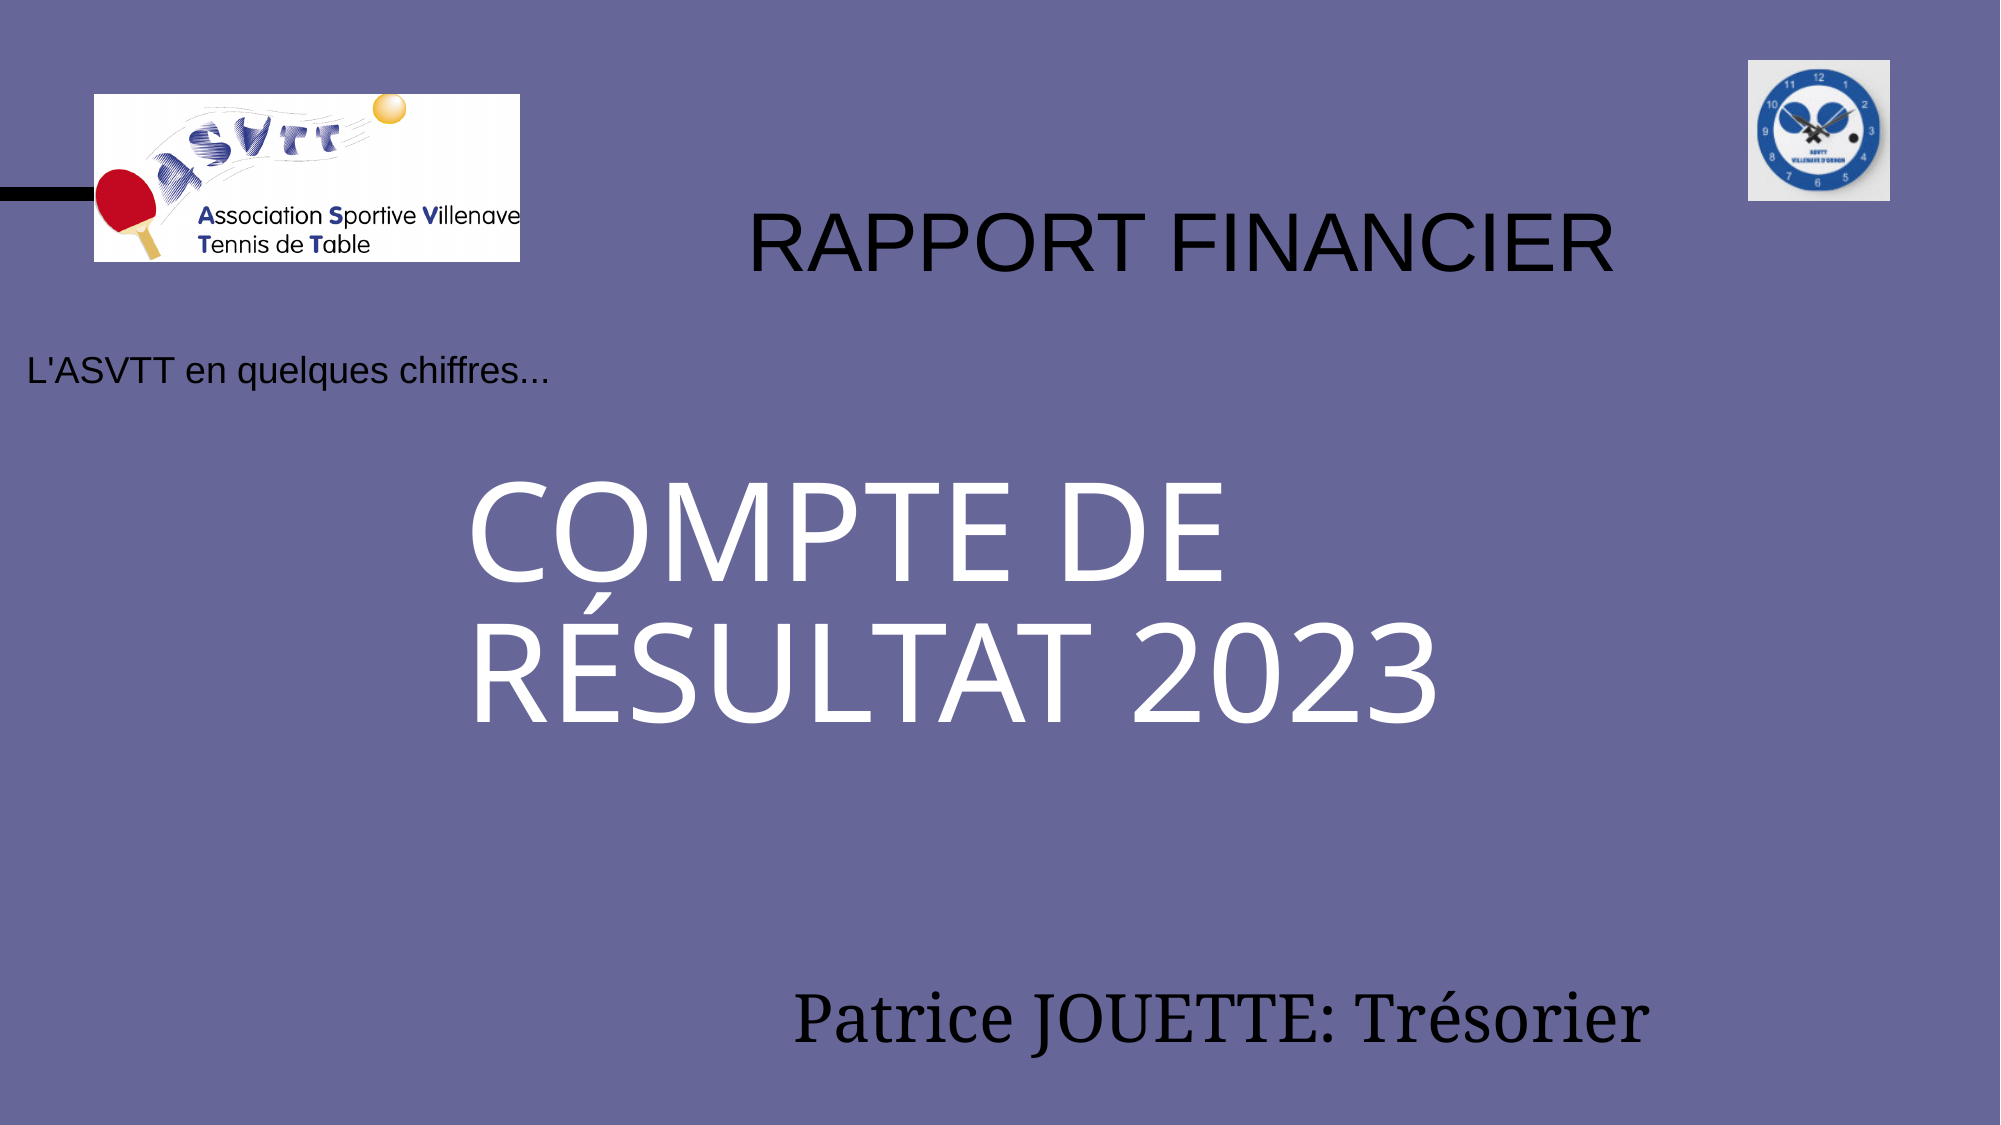

RAPPORT FINANCIER
L'ASVTT en quelques chiffres...
# COMPTE DE RÉSULTAT 2023
Patrice JOUETTE: Trésorier